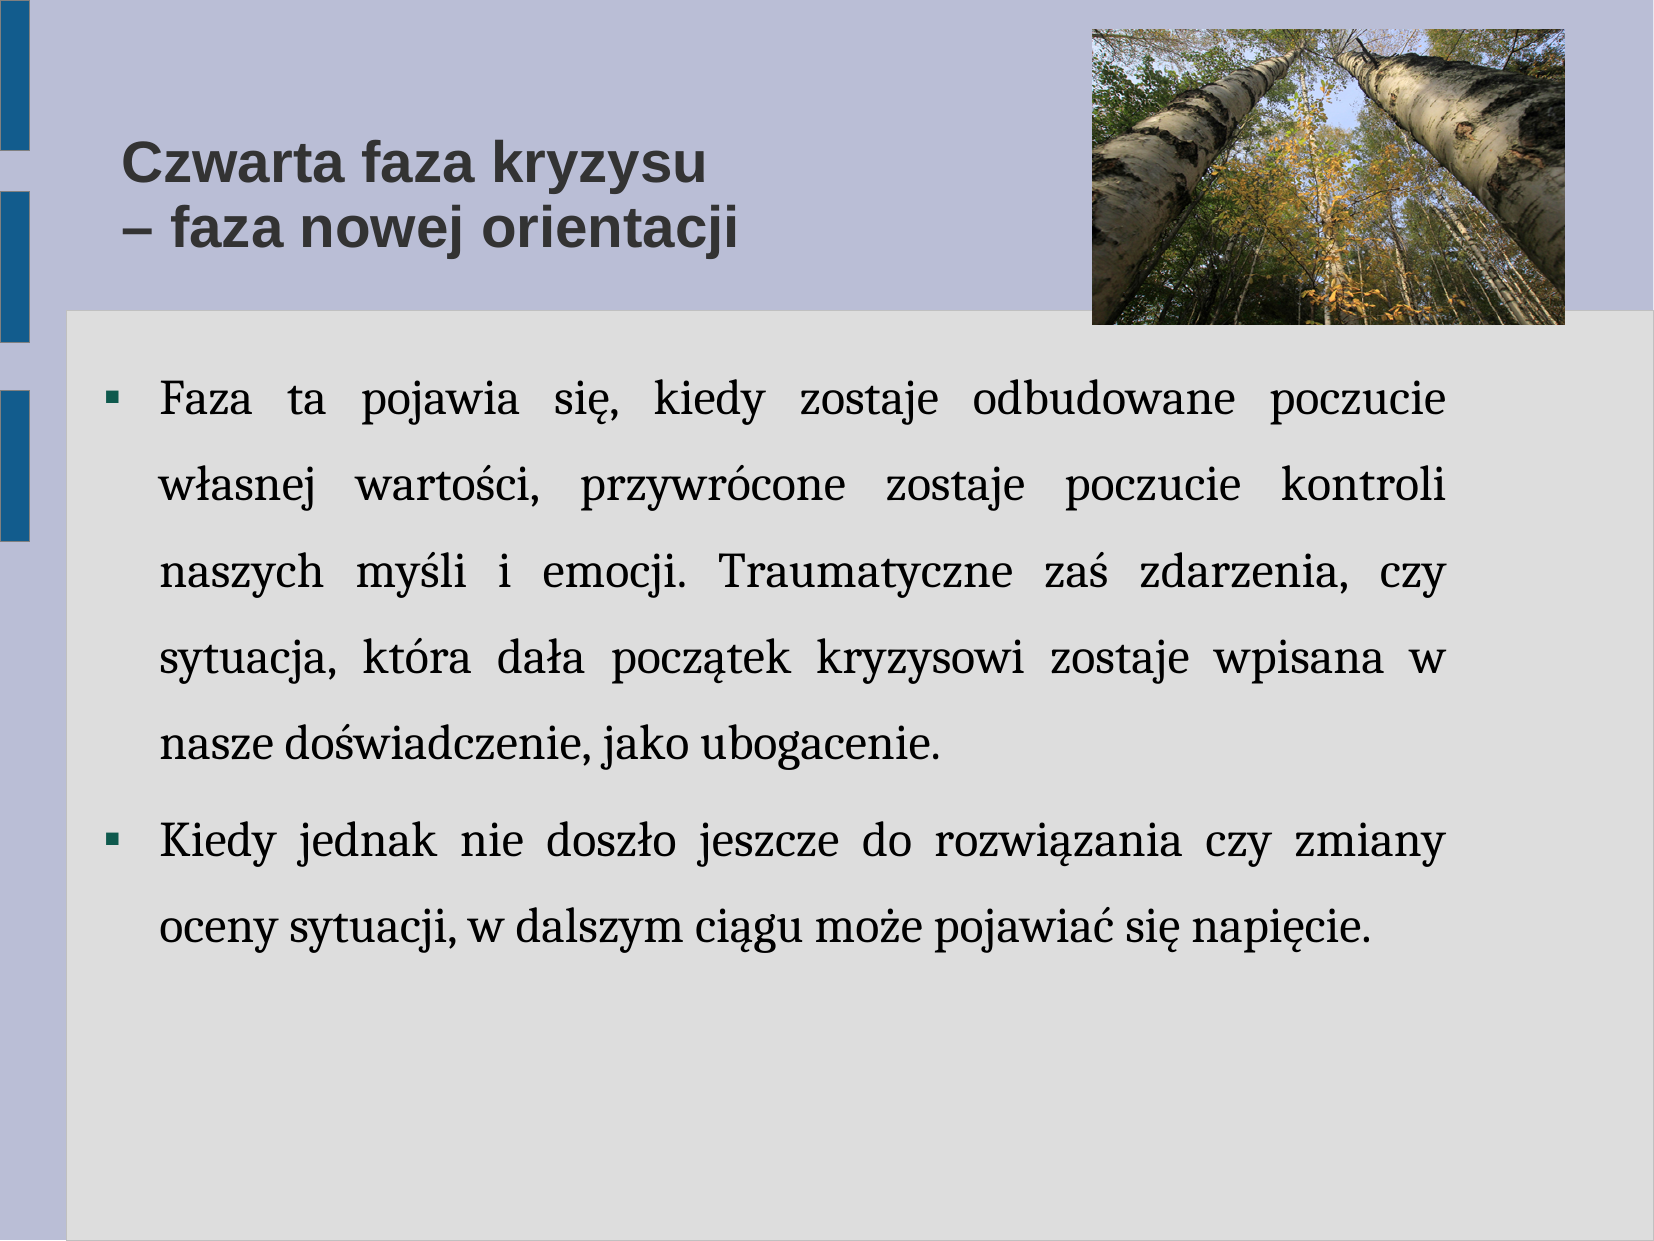

# Czwarta faza kryzysu – faza nowej orientacji
Faza ta pojawia się, kiedy zostaje odbudowane poczucie własnej wartości, przywrócone zostaje poczucie kontroli naszych myśli i emocji. Traumatyczne zaś zdarzenia, czy sytuacja, która dała początek kryzysowi zostaje wpisana w nasze doświadczenie, jako ubogacenie.
Kiedy jednak nie doszło jeszcze do rozwiązania czy zmiany oceny sytuacji, w dalszym ciągu może pojawiać się napięcie.